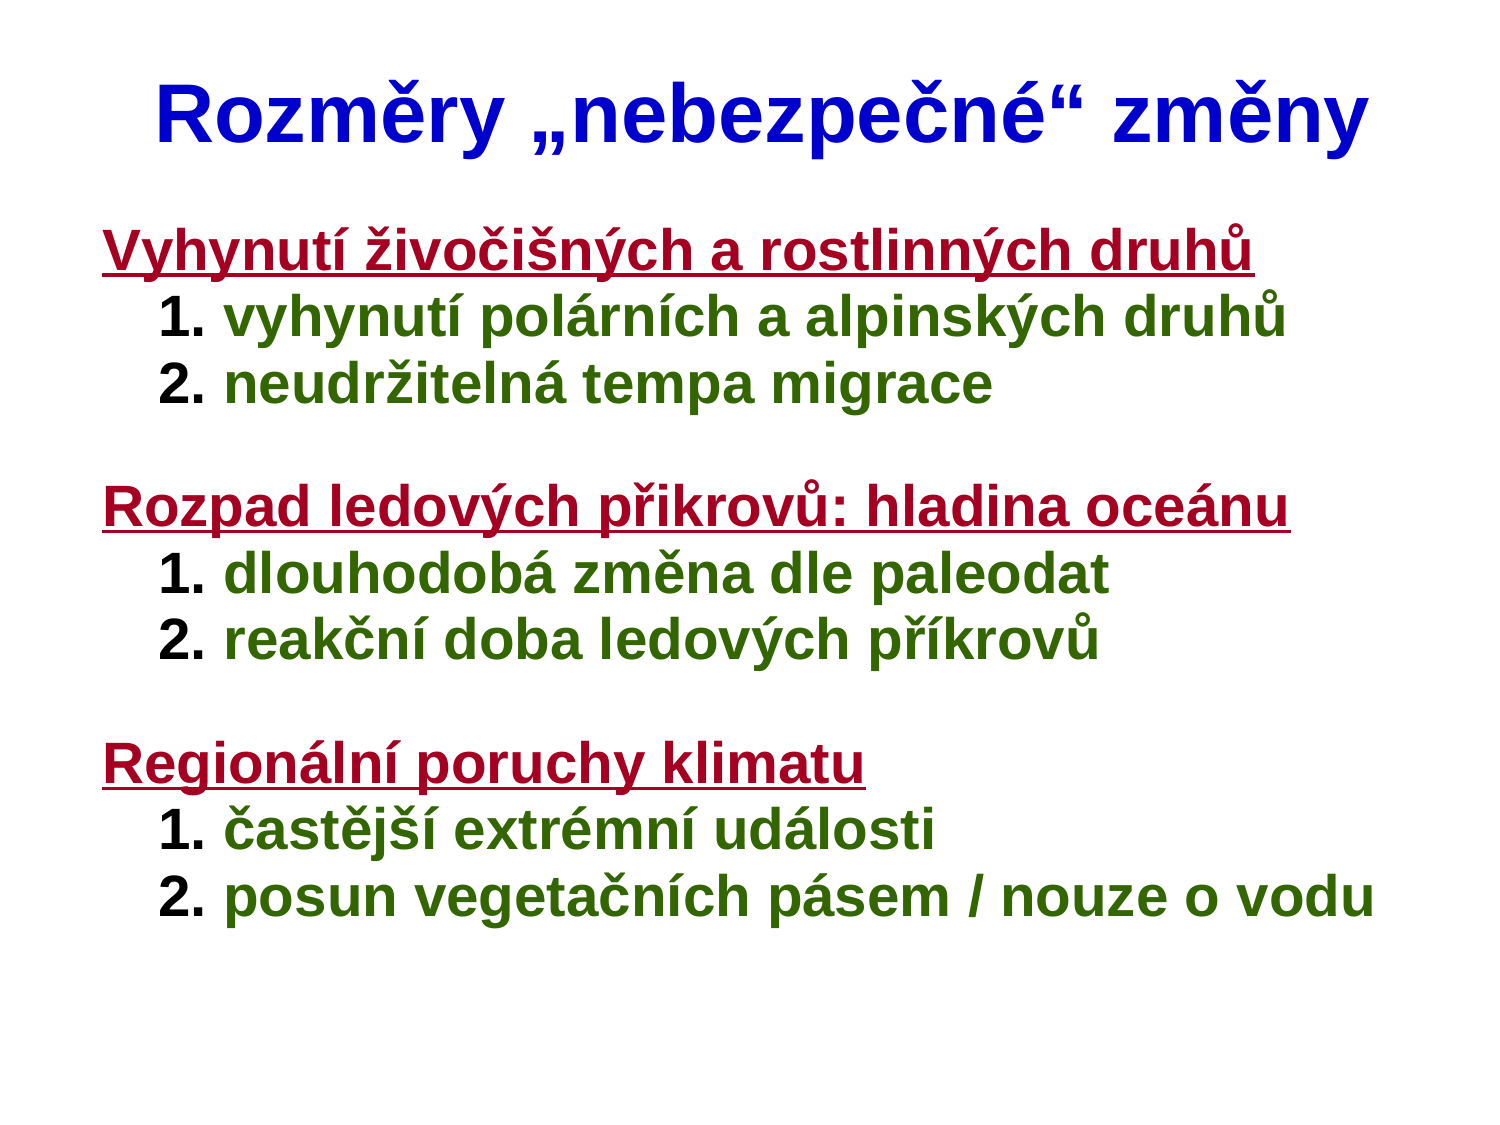

# Rozměry „nebezpečné“ změny
Vyhynutí živočišných a rostlinných druhů
	1. vyhynutí polárních a alpinských druhů
	2. neudržitelná tempa migrace
Rozpad ledových přikrovů: hladina oceánu
	1. dlouhodobá změna dle paleodat
	2. reakční doba ledových příkrovů
Regionální poruchy klimatu
	1. častější extrémní události
	2. posun vegetačních pásem / nouze o vodu